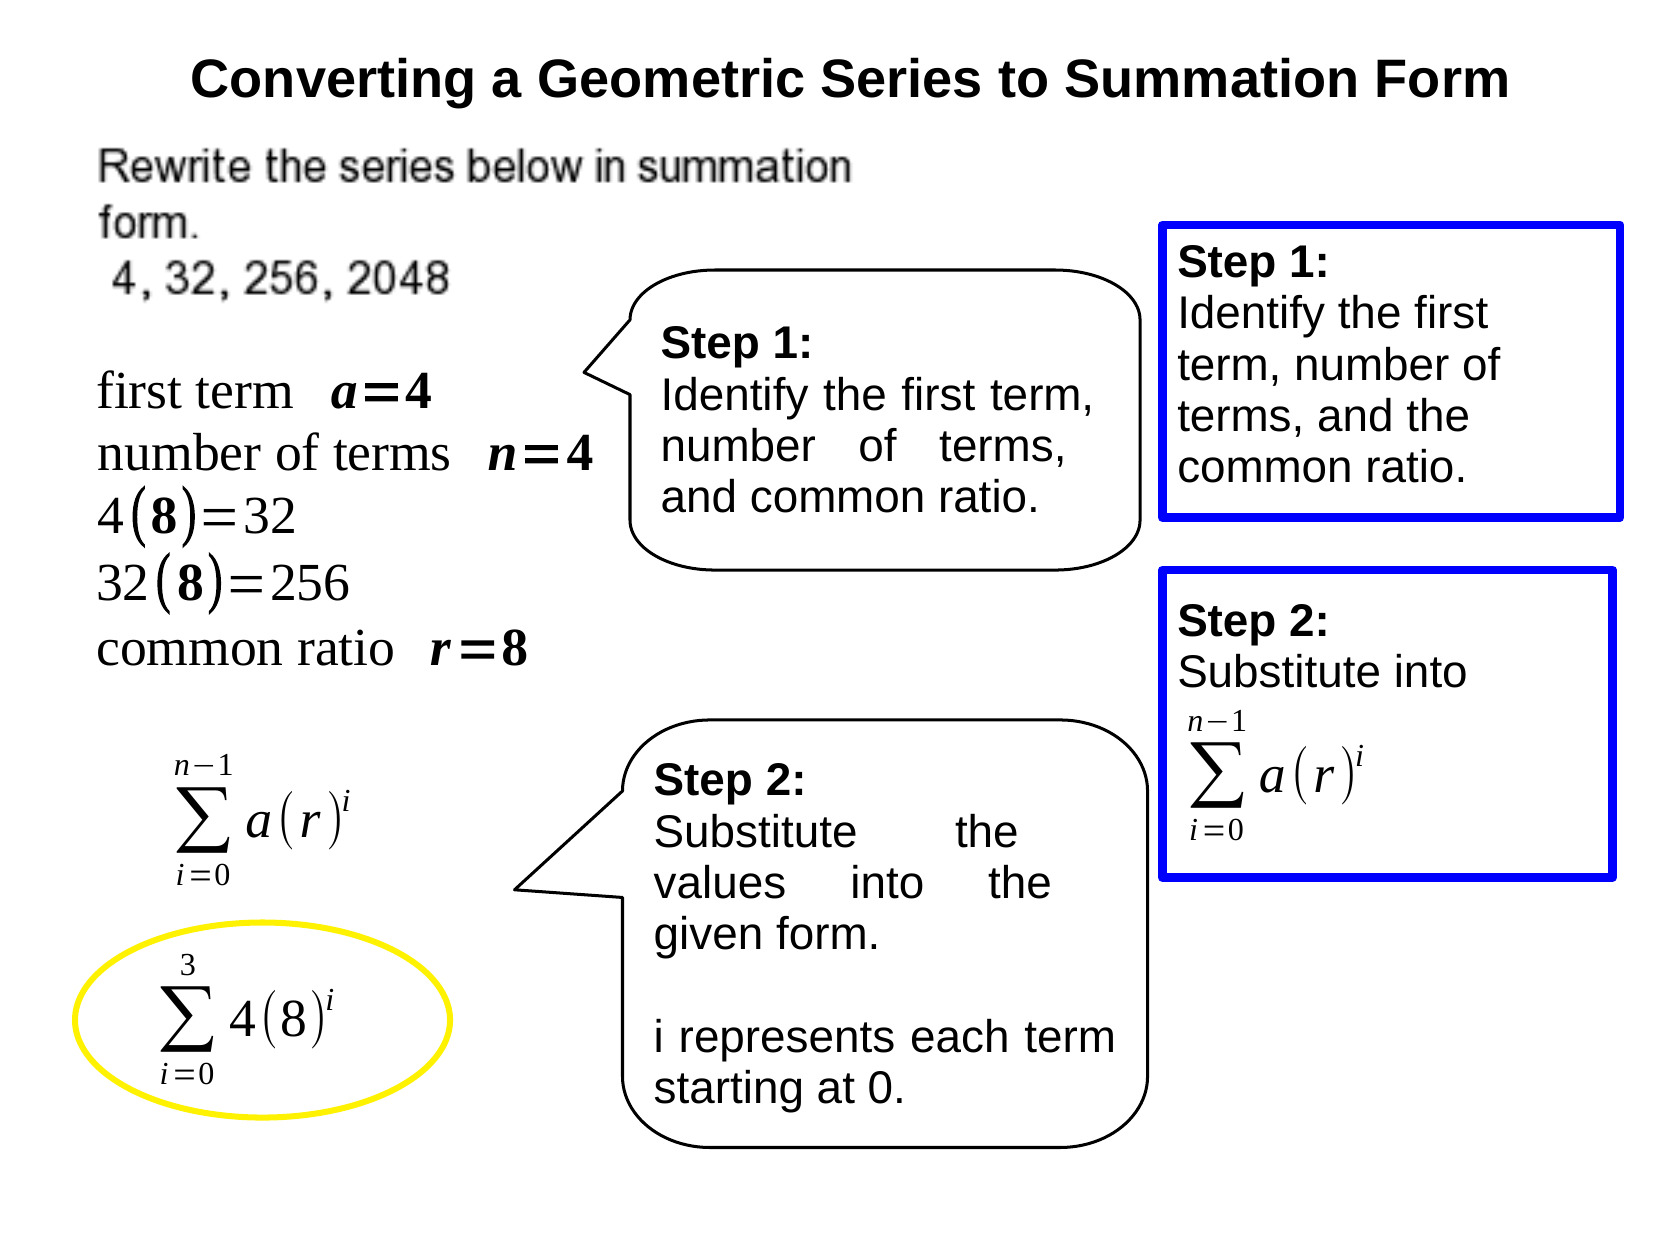

Converting a Geometric Series to Summation Form
Step 1:
Identify the first term, number of terms, and the common ratio.
Step 2:
Substitute into
Step 1:
Identify the first term,
number of terms,
and common ratio.
Step 2:
Substitute the
values into the
given form.
i represents each term
starting at 0.